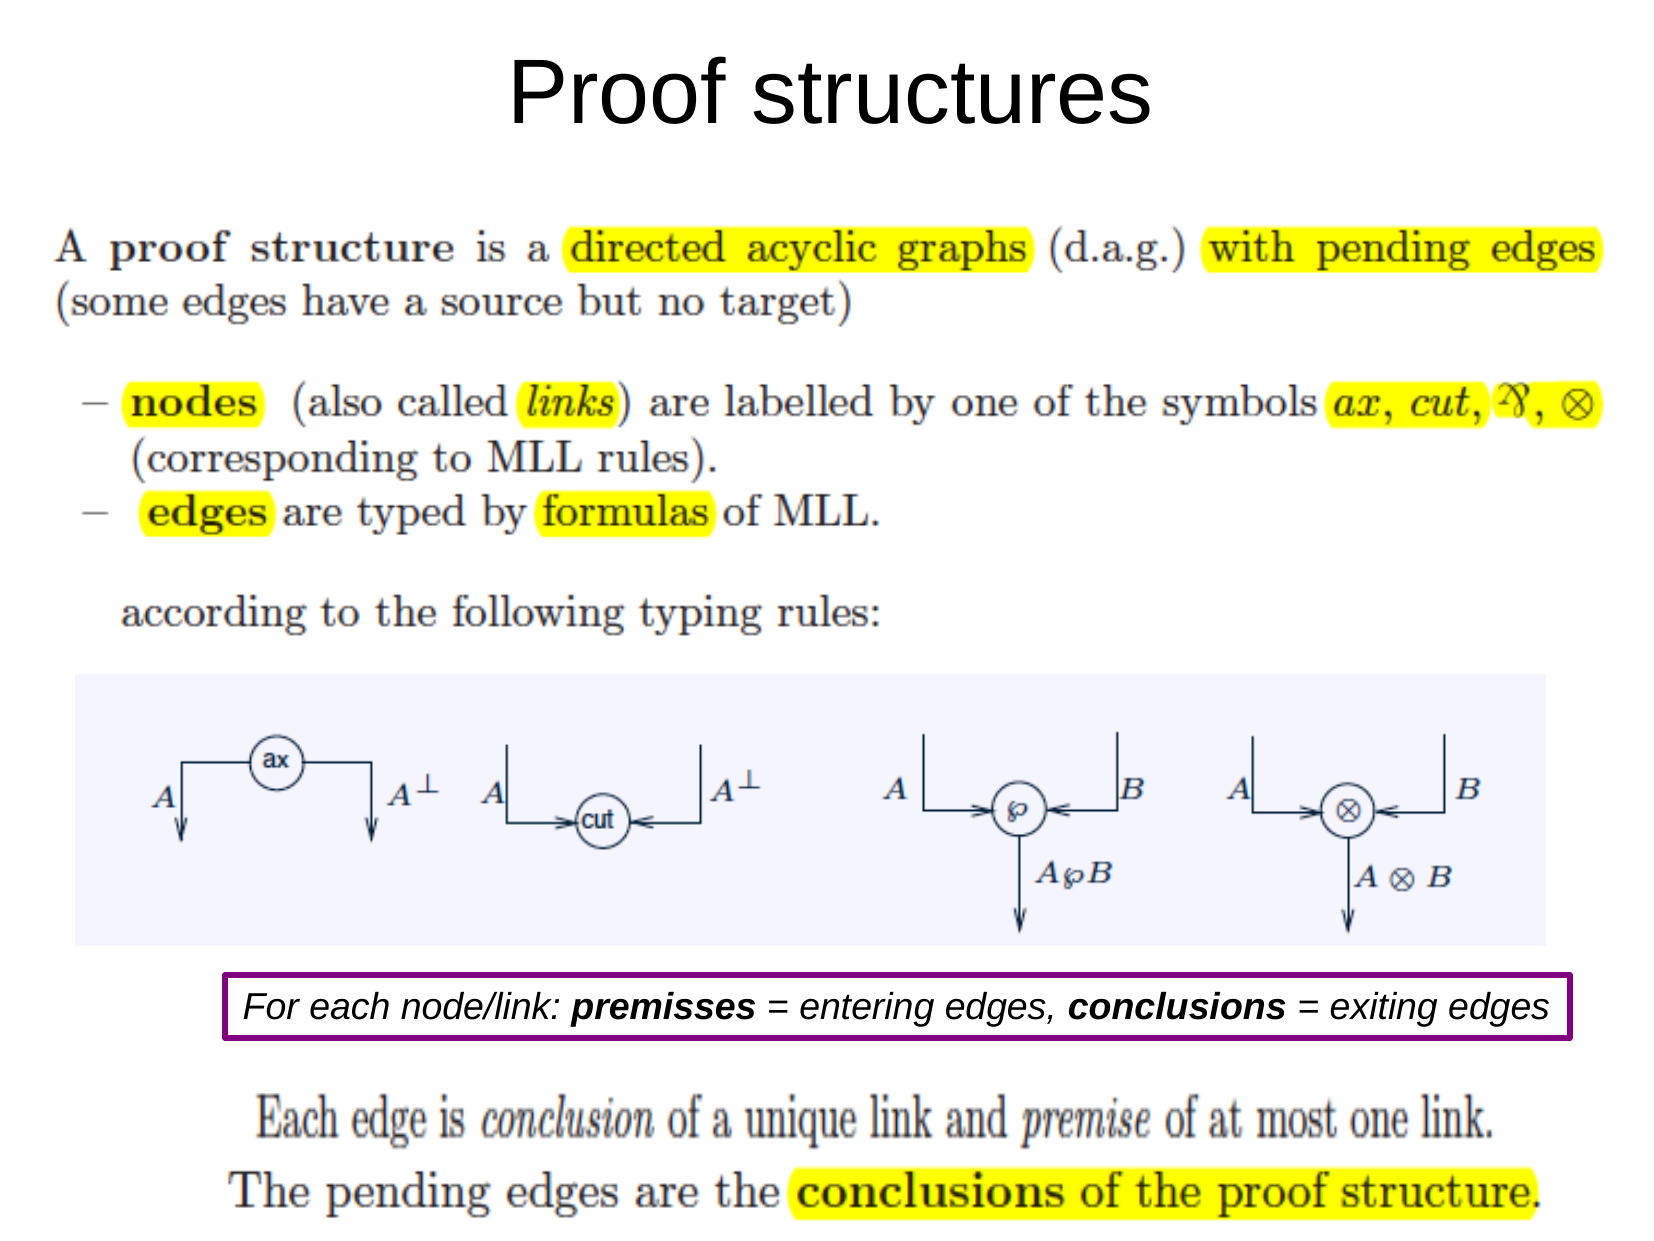

# Proof structures
For each node/link: premisses = entering edges, conclusions = exiting edges